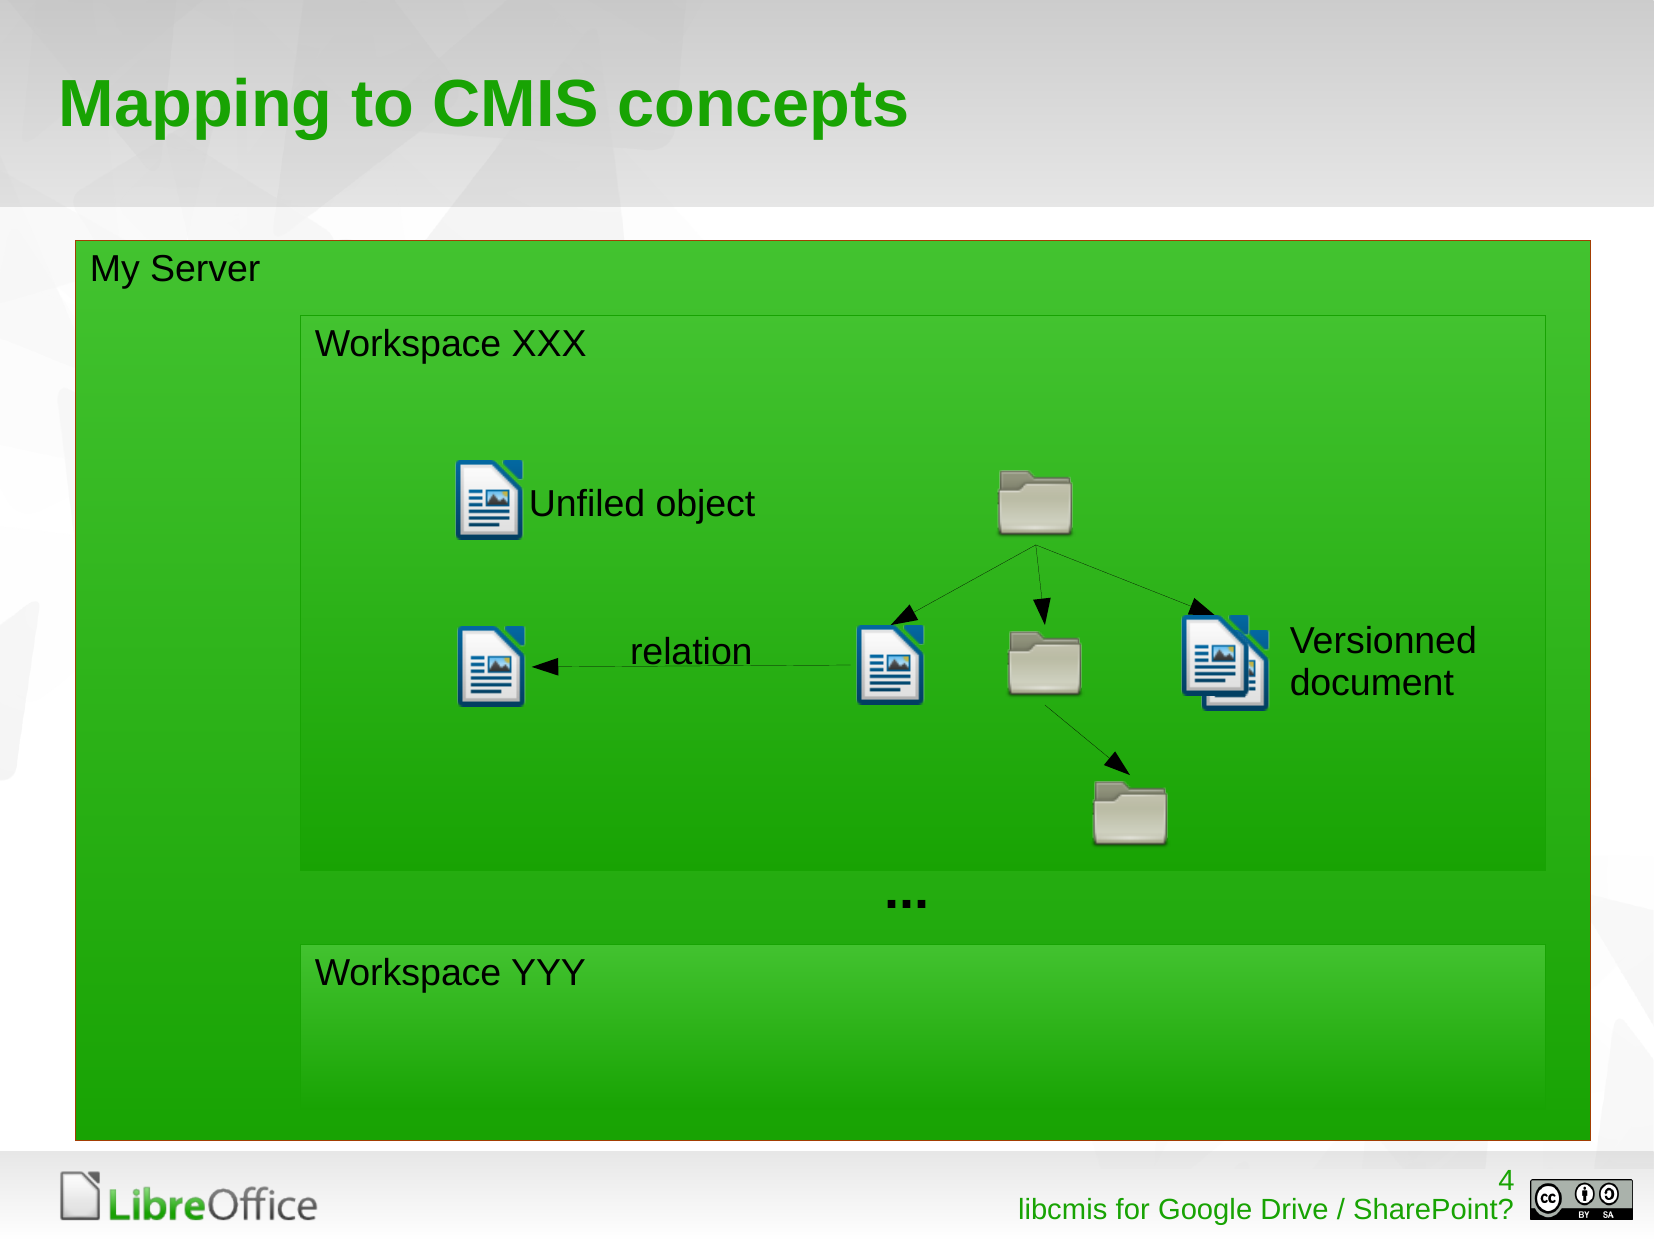

# Mapping to CMIS concepts
My Server
Workspace XXX
Unfiled object
Versionned
document
...
Workspace YYY
4
libcmis for Google Drive / SharePoint?